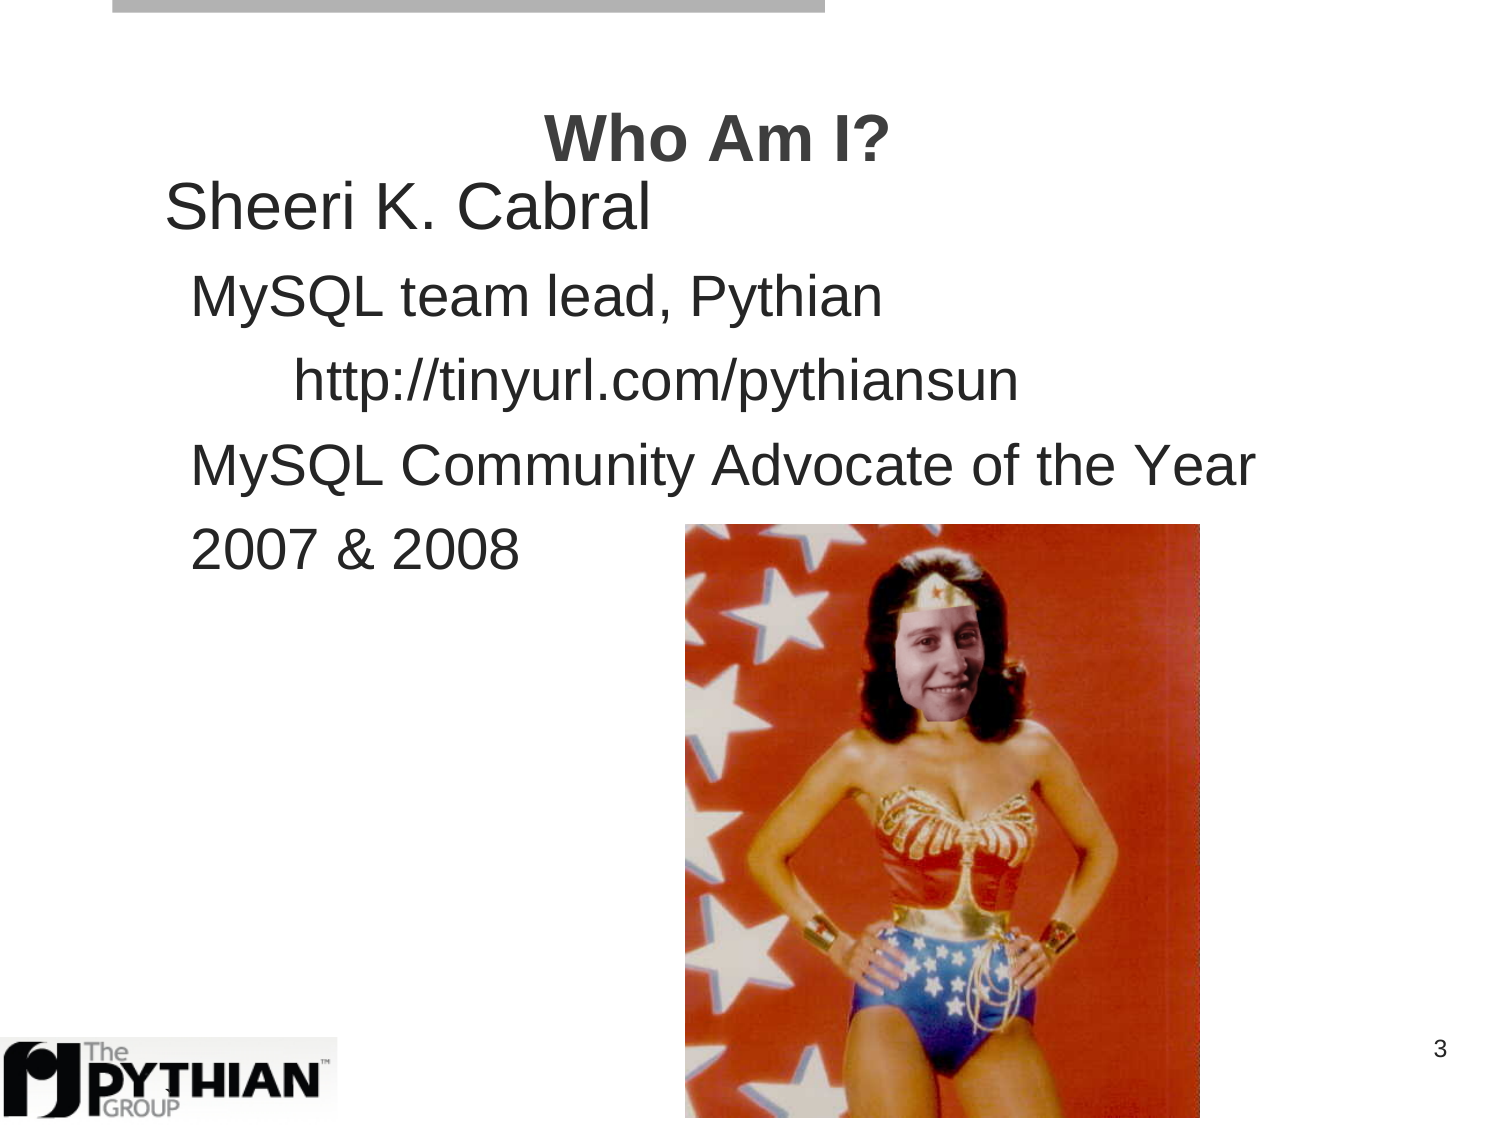

Who Am I?
 Sheeri K. Cabral
 MySQL team lead, Pythian
 http://tinyurl.com/pythiansun
 MySQL Community Advocate of the Year
 2007 & 2008